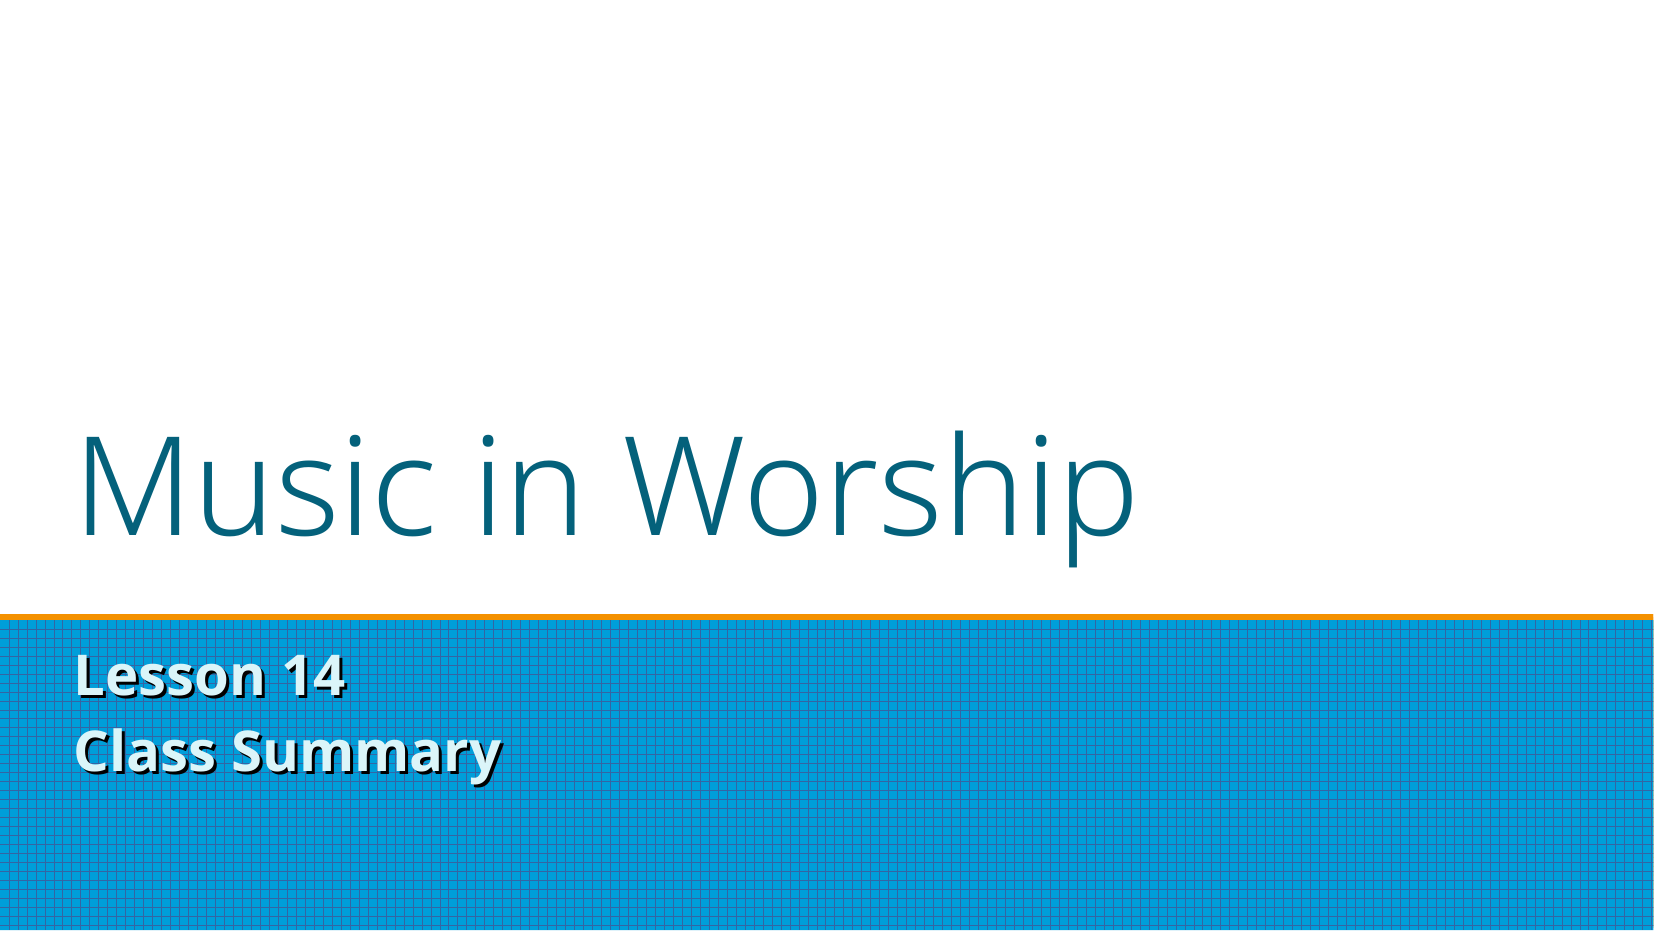

# Music in Worship
Lesson 14
Class Summary